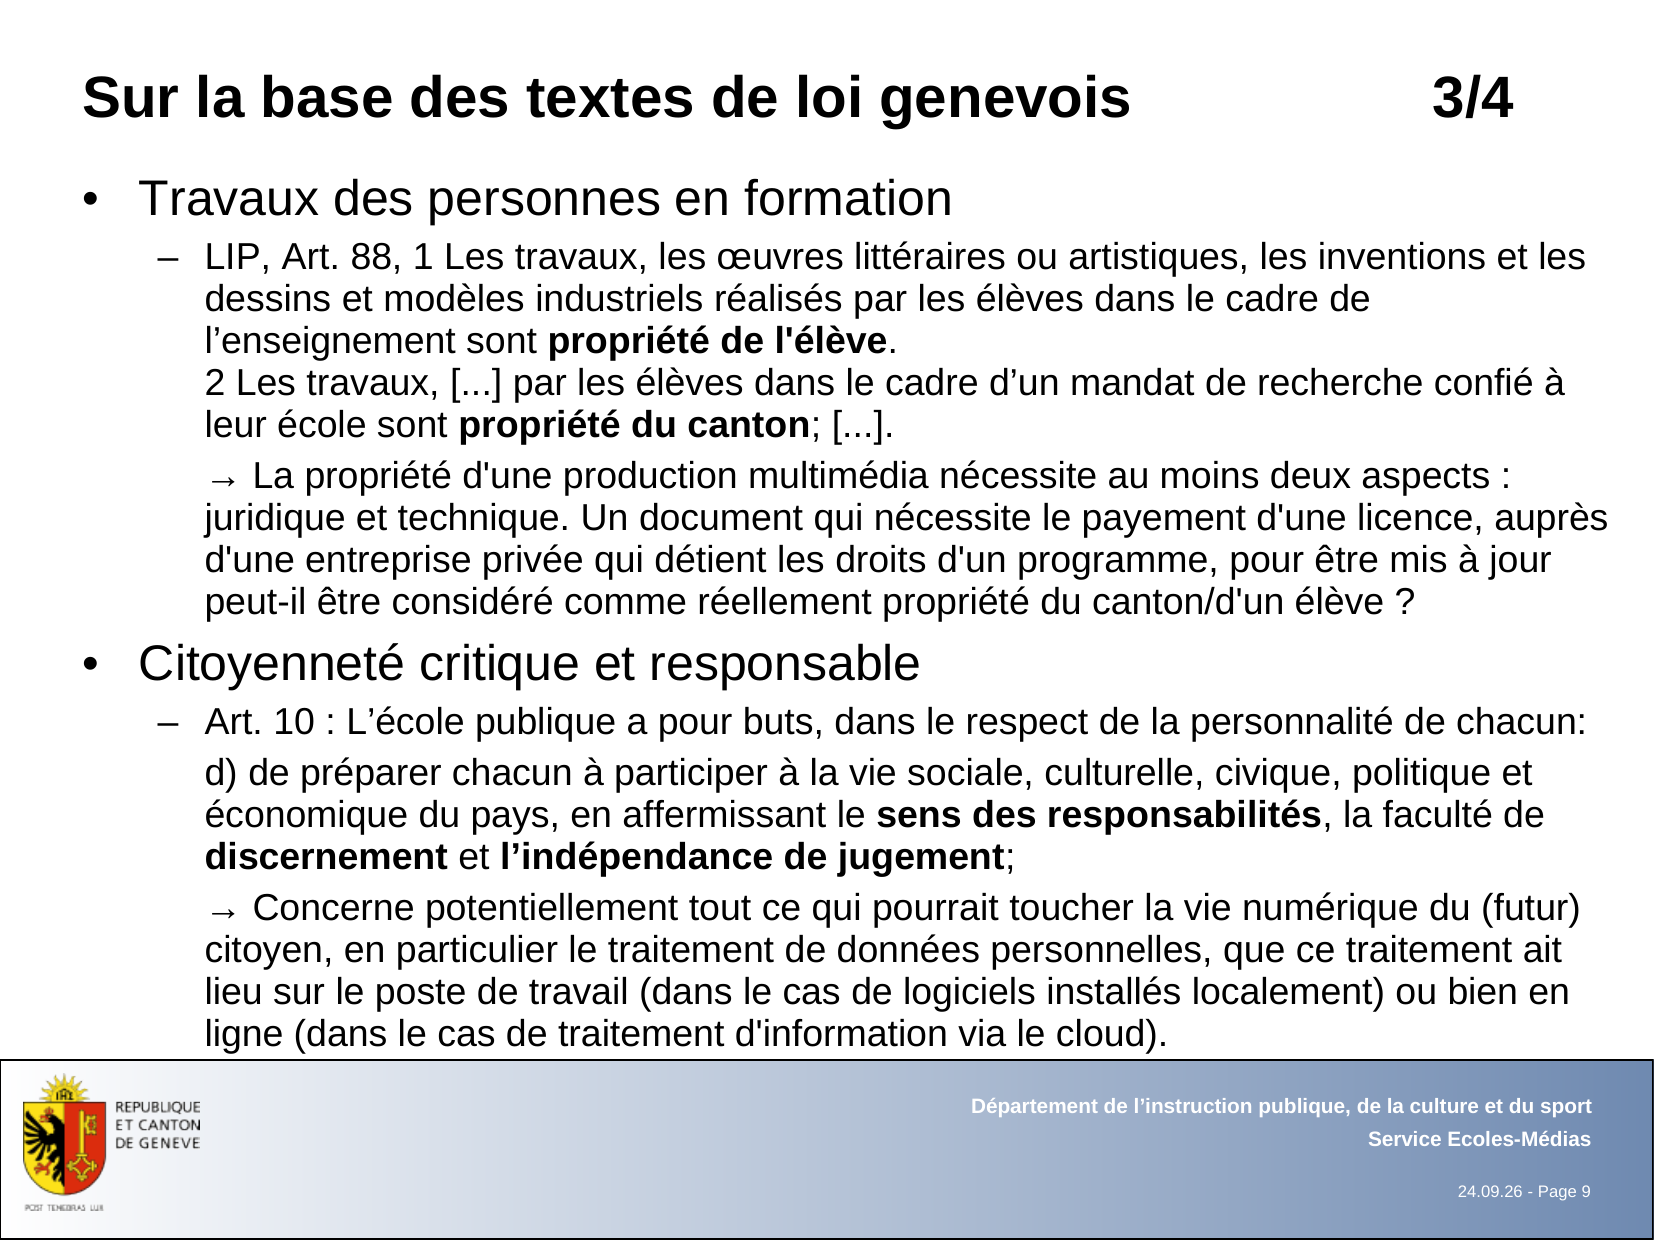

# Sur la base des textes de loi genevois		3/4
Travaux des personnes en formation
LIP, Art. 88, 1 Les travaux, les œuvres littéraires ou artistiques, les inventions et les dessins et modèles industriels réalisés par les élèves dans le cadre de l’enseignement sont propriété de l'élève.
2 Les travaux, [...] par les élèves dans le cadre d’un mandat de recherche confié à leur école sont propriété du canton; [...].
→ La propriété d'une production multimédia nécessite au moins deux aspects : juridique et technique. Un document qui nécessite le payement d'une licence, auprès d'une entreprise privée qui détient les droits d'un programme, pour être mis à jour peut-il être considéré comme réellement propriété du canton/d'un élève ?
Citoyenneté critique et responsable
Art. 10 : L’école publique a pour buts, dans le respect de la personnalité de chacun:
d) de préparer chacun à participer à la vie sociale, culturelle, civique, politique et économique du pays, en affermissant le sens des responsabilités, la faculté de discernement et l’indépendance de jugement;
→ Concerne potentiellement tout ce qui pourrait toucher la vie numérique du (futur) citoyen, en particulier le traitement de données personnelles, que ce traitement ait lieu sur le poste de travail (dans le cas de logiciels installés localement) ou bien en ligne (dans le cas de traitement d'information via le cloud).
Département
Nom du service ou office